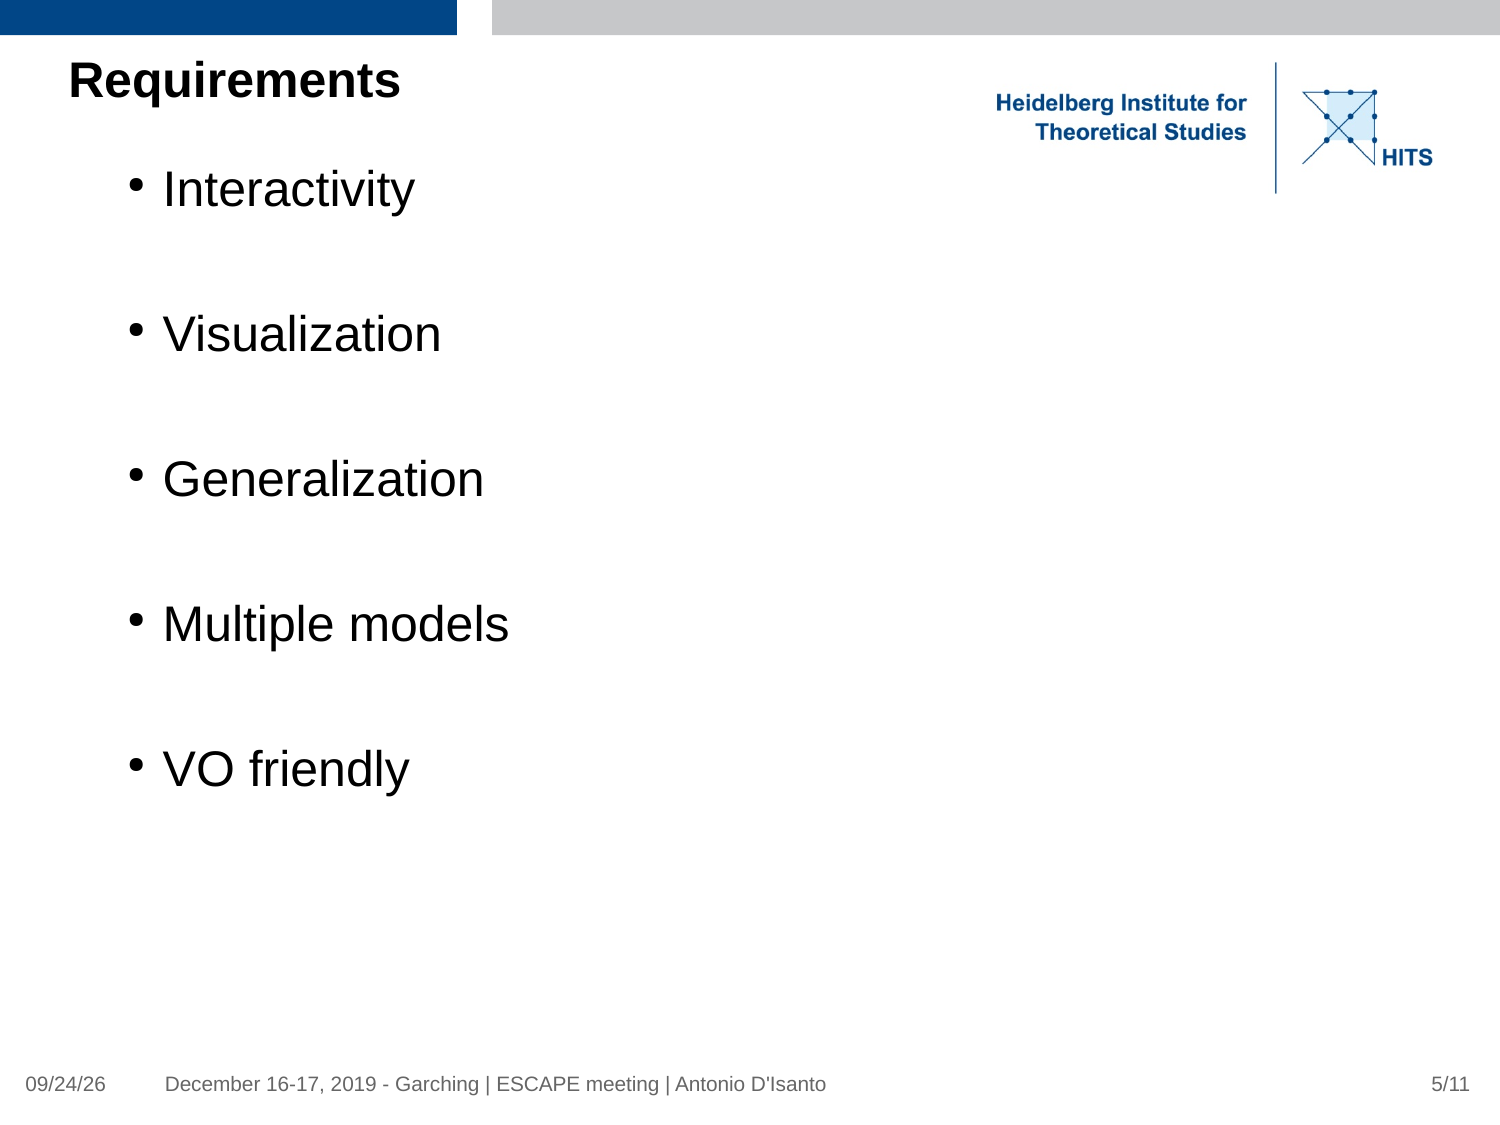

# Requirements
Interactivity
Visualization
Generalization
Multiple models
VO friendly
December 16-17, 2019 - Garching | ESCAPE meeting | Antonio D'Isanto
5